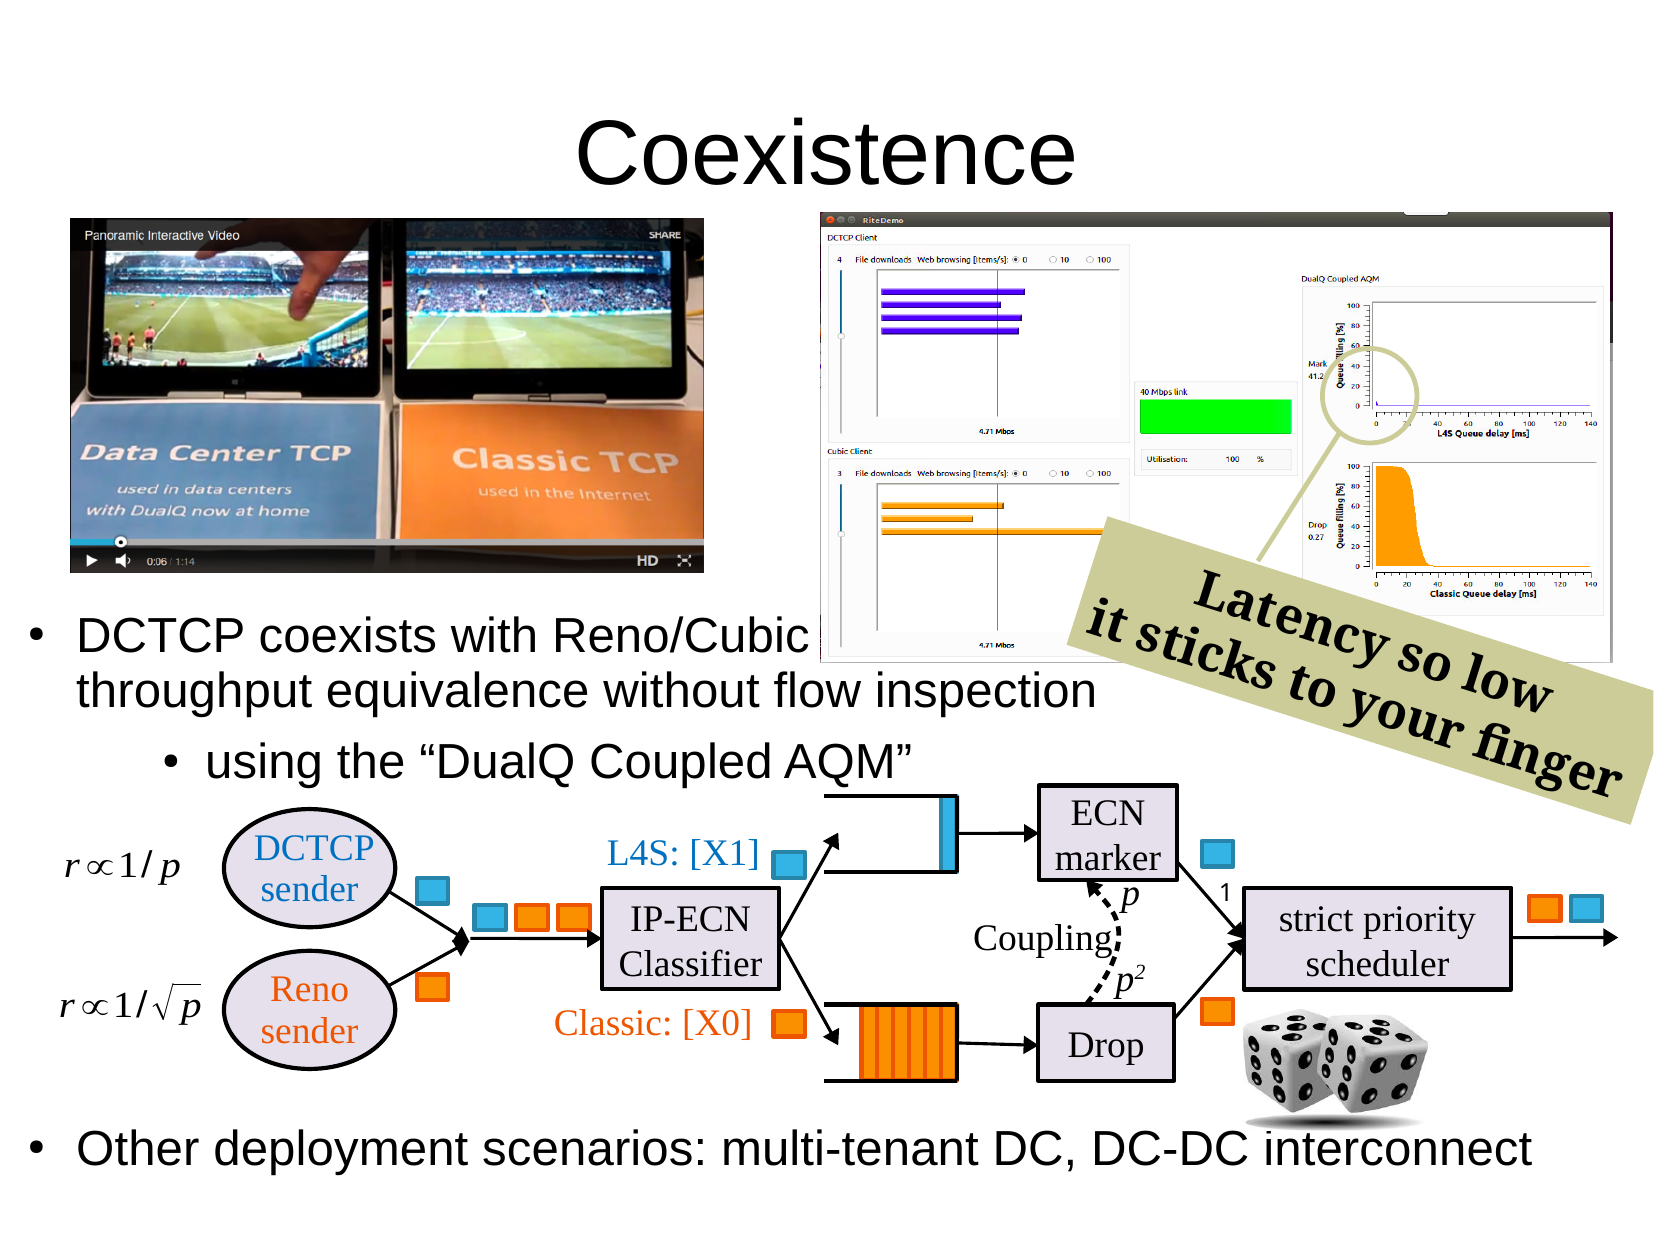

# Coexistence
Latency so low
it sticks to your finger
DCTCP coexists with Reno/Cubic
throughput equivalence without flow inspection
using the “DualQ Coupled AQM”
Other deployment scenarios: multi-tenant DC, DC-DC interconnect
ECN marker
 DCTCP
sender
 L4S: [X1]
1
p
IP-ECN
Classifier
strict priority scheduler
Coupling
p2
Reno
sender
Classic: [X0]
Drop